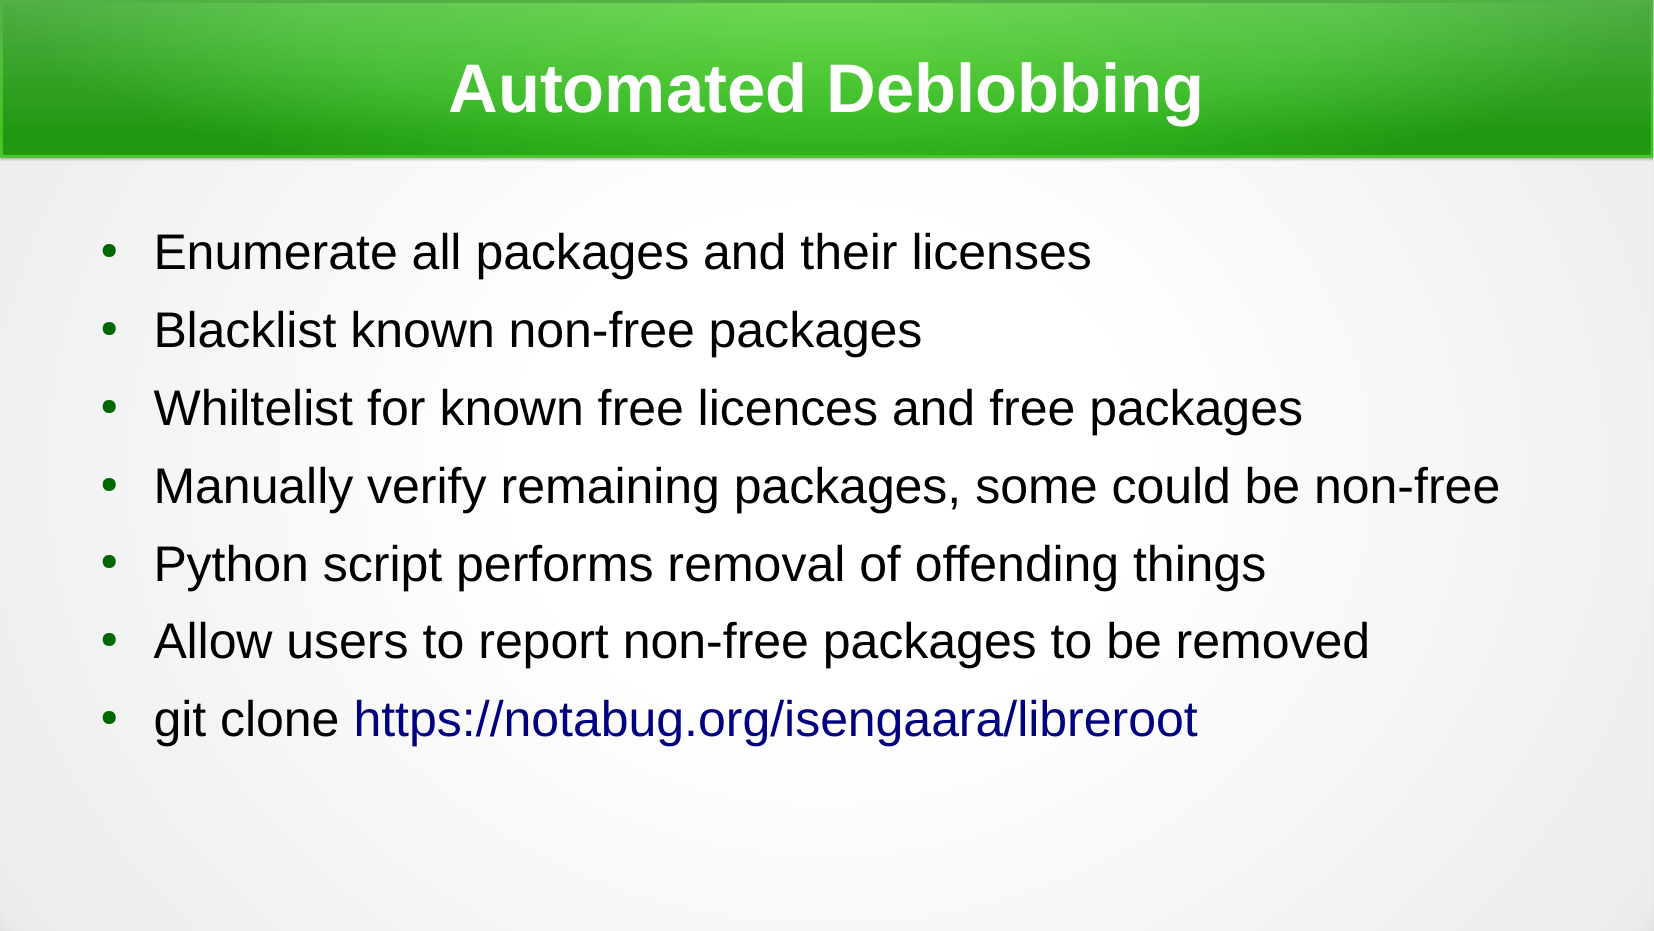

# Automated Deblobbing
Enumerate all packages and their licenses
Blacklist known non-free packages
Whiltelist for known free licences and free packages
Manually verify remaining packages, some could be non-free
Python script performs removal of offending things
Allow users to report non-free packages to be removed
git clone https://notabug.org/isengaara/libreroot